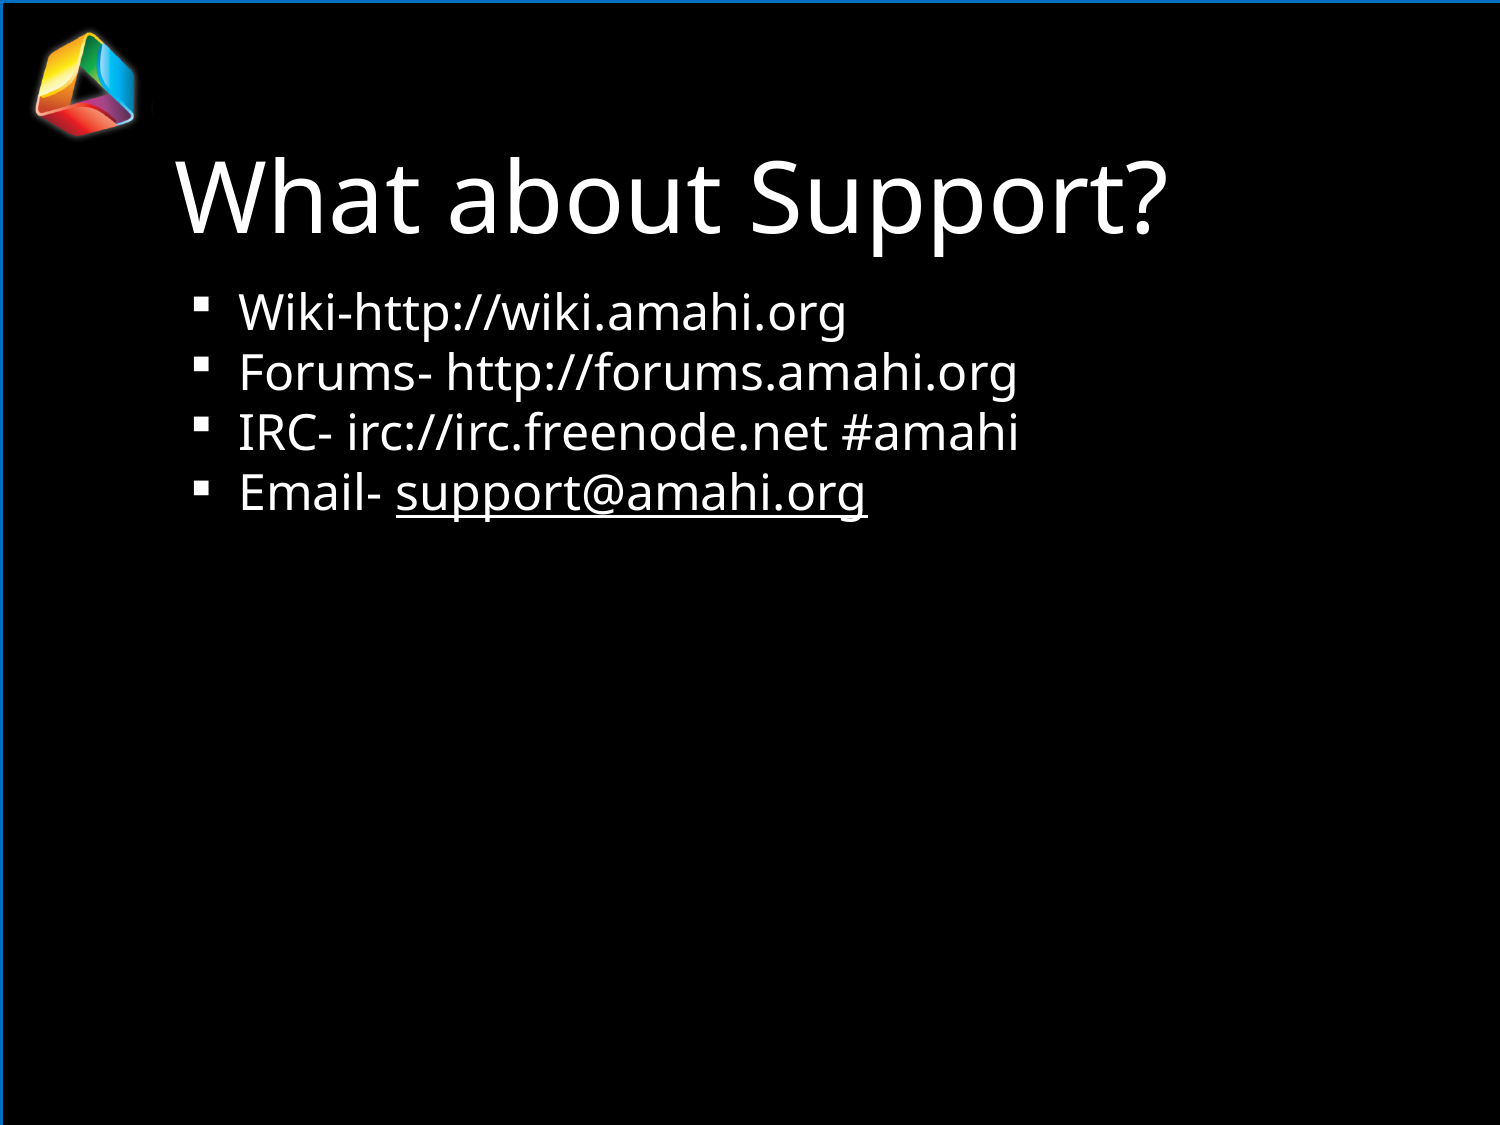

What about Support?
 Wiki-http://wiki.amahi.org
 Forums- http://forums.amahi.org
 IRC- irc://irc.freenode.net #amahi
 Email- support@amahi.org
# What is Amahi?